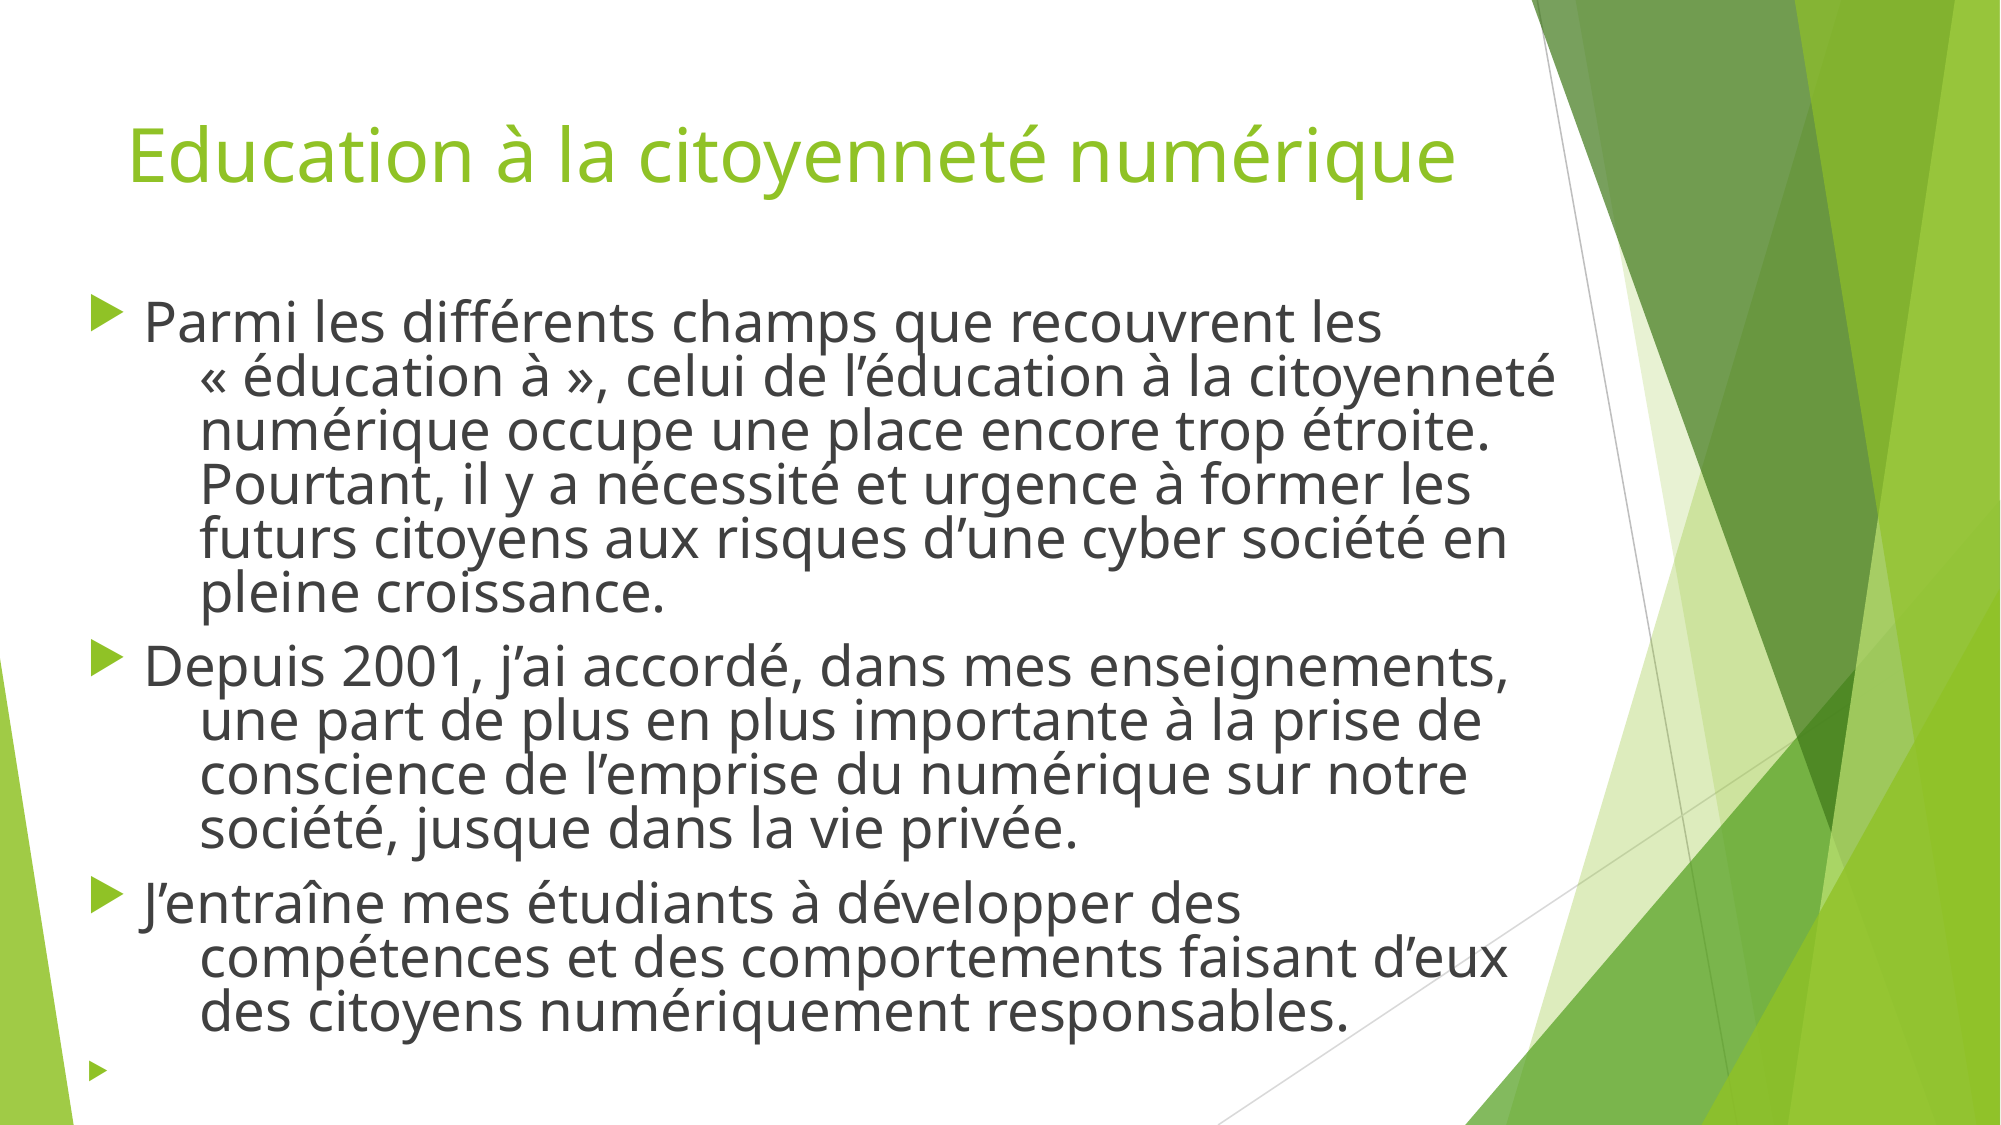

# Education à la citoyenneté numérique
Parmi les différents champs que recouvrent les « éducation à », celui de l’éducation à la citoyenneté numérique occupe une place encore trop étroite. Pourtant, il y a nécessité et urgence à former les futurs citoyens aux risques d’une cyber société en pleine croissance.
Depuis 2001, j’ai accordé, dans mes enseignements, une part de plus en plus importante à la prise de conscience de l’emprise du numérique sur notre société, jusque dans la vie privée.
J’entraîne mes étudiants à développer des compétences et des comportements faisant d’eux des citoyens numériquement responsables.